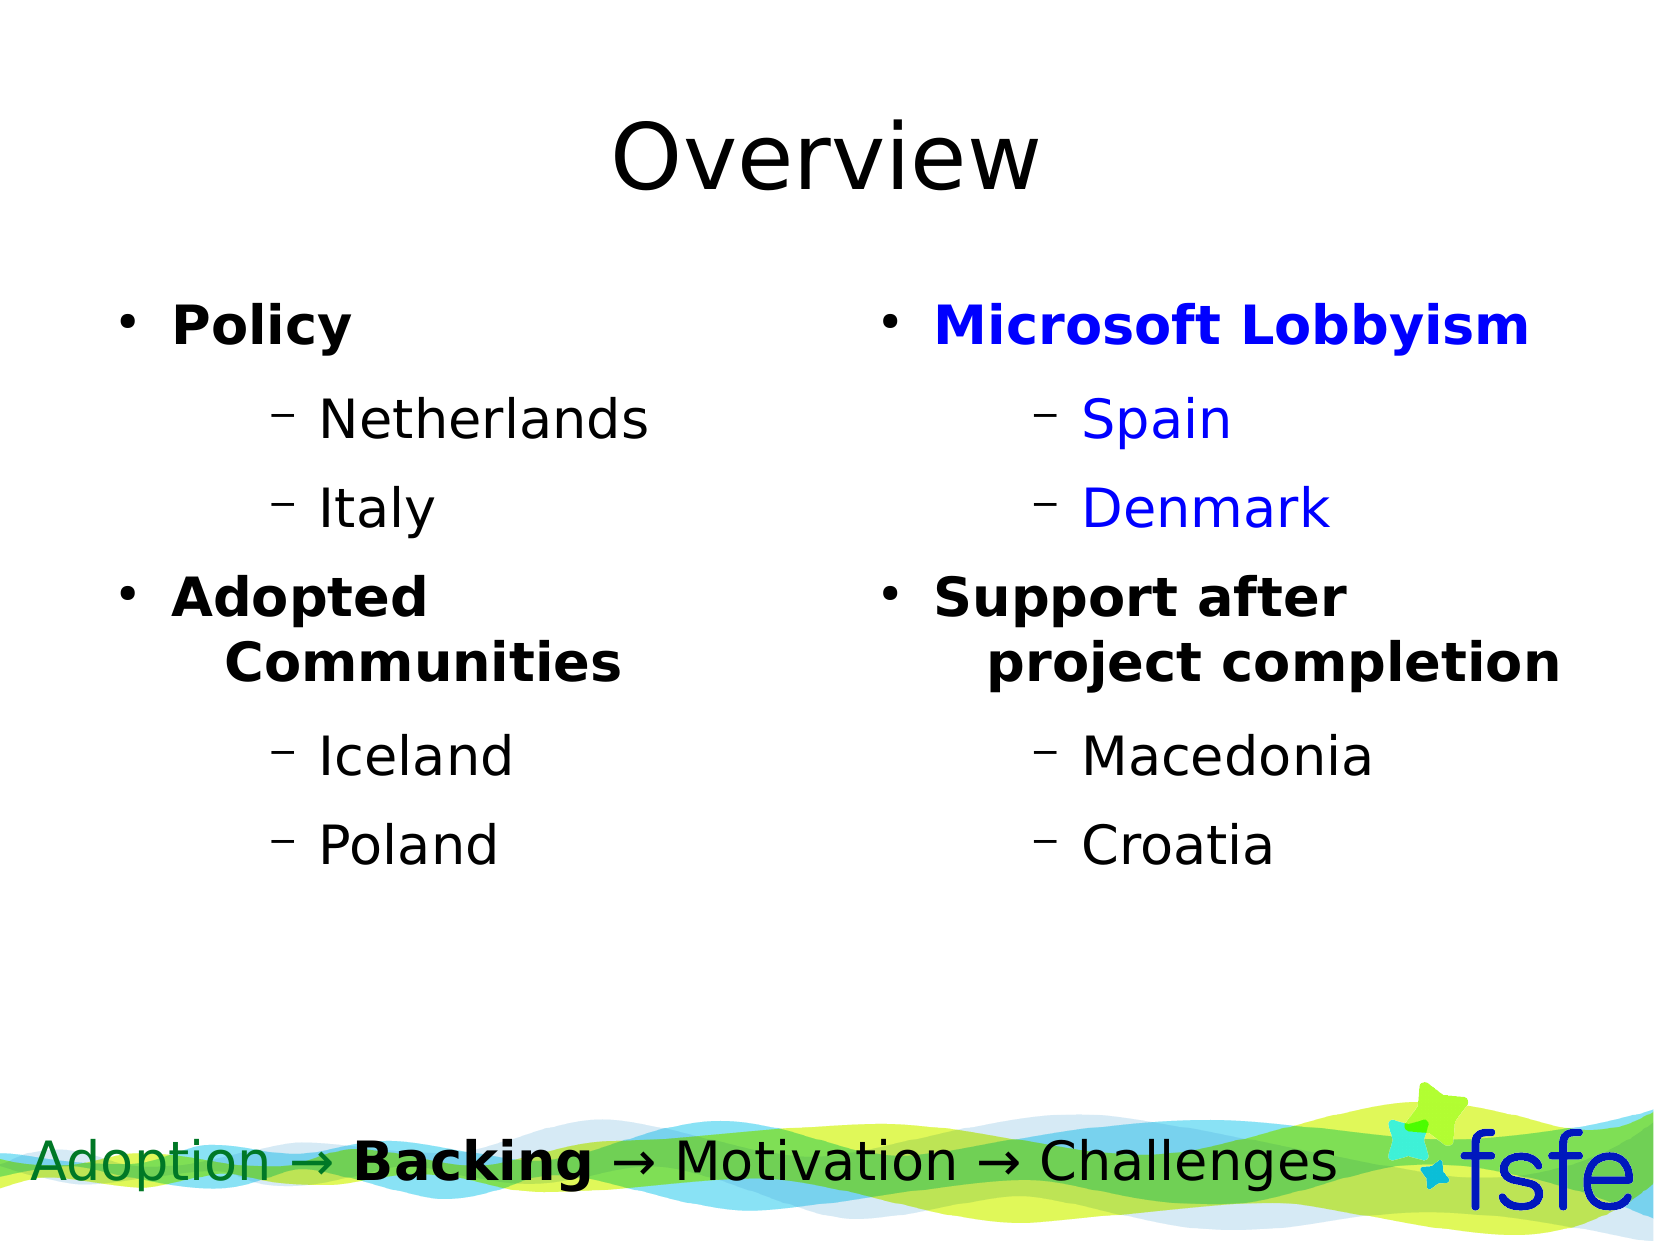

# Overview
Policy
Netherlands
Italy
Adopted Communities
Iceland
Poland
Microsoft Lobbyism
Spain
Denmark
Support after project completion
Macedonia
Croatia
Adoption → Backing → Motivation → Challenges